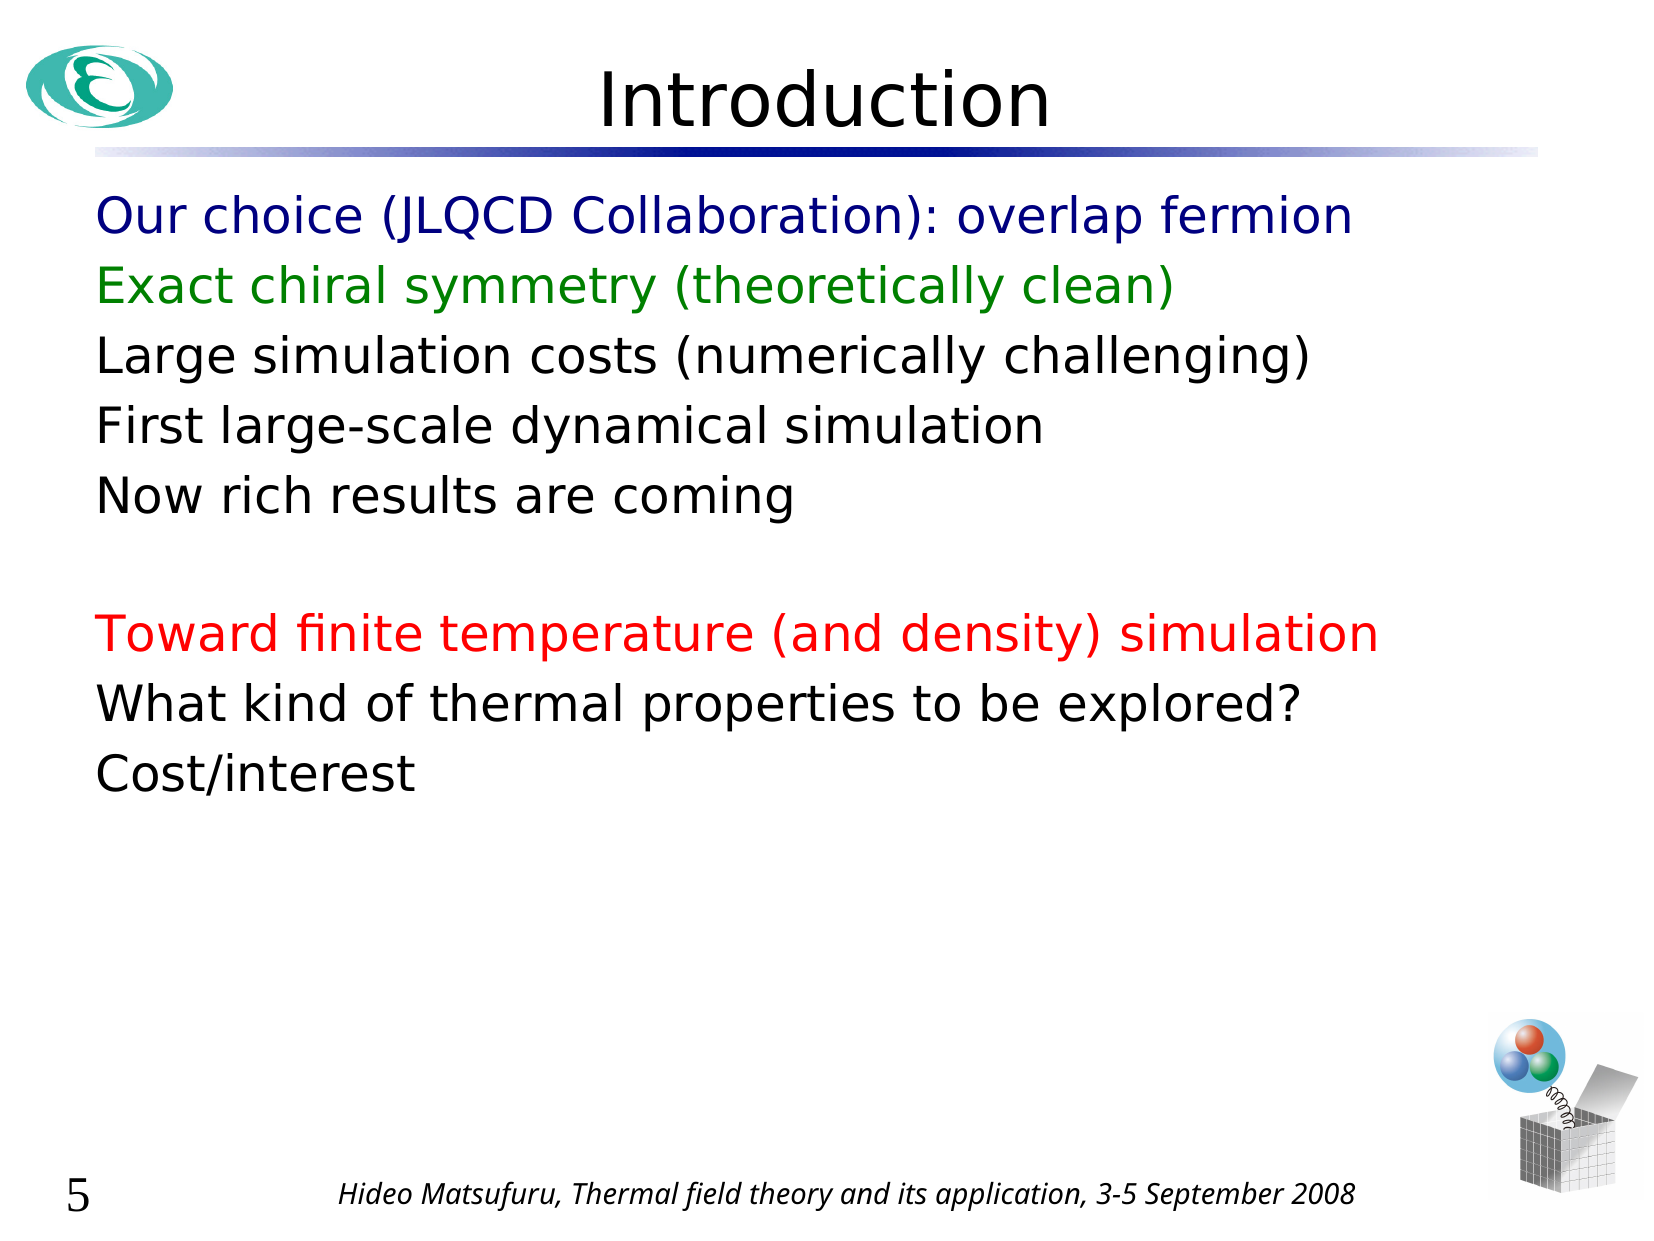

# Introduction
Our choice (JLQCD Collaboration): overlap fermion
Exact chiral symmetry (theoretically clean)
Large simulation costs (numerically challenging)
First large-scale dynamical simulation
Now rich results are coming
Toward finite temperature (and density) simulation
What kind of thermal properties to be explored?
Cost/interest